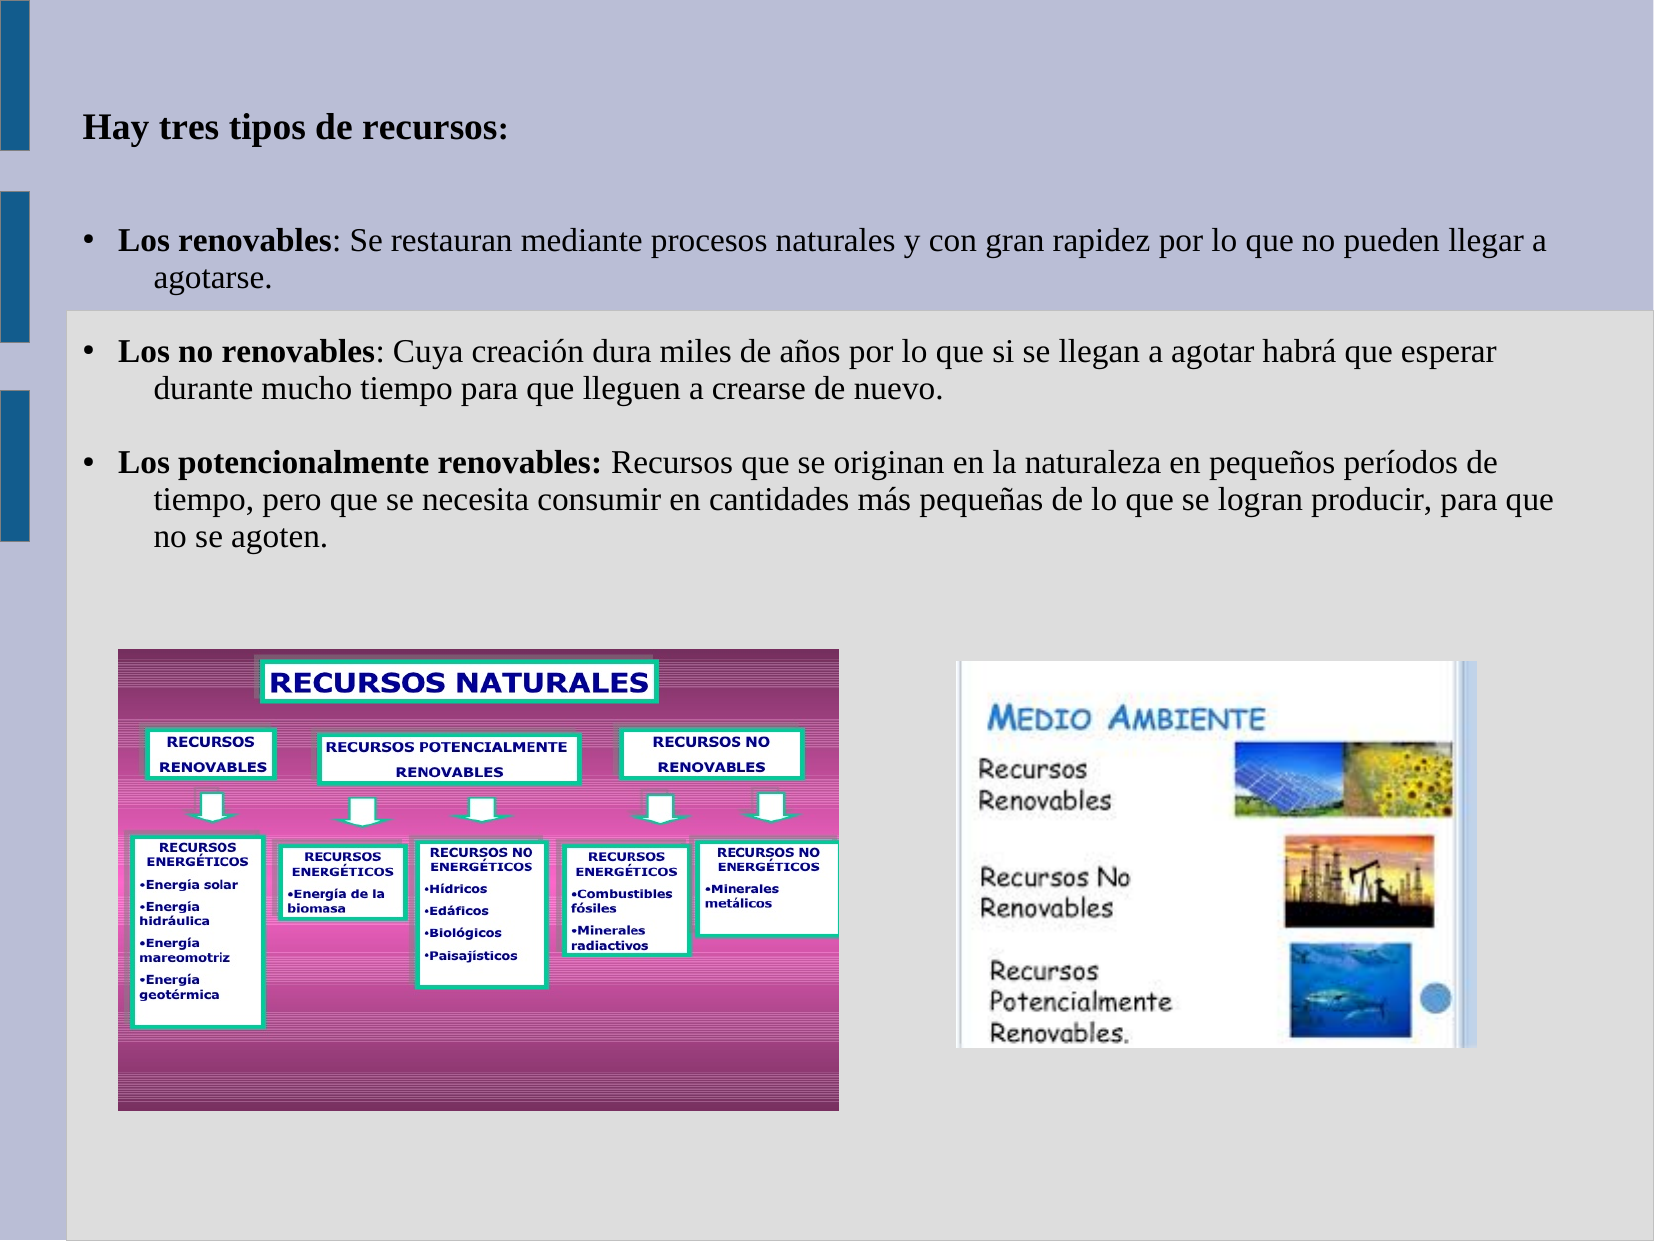

# Hay tres tipos de recursos:
Los renovables: Se restauran mediante procesos naturales y con gran rapidez por lo que no pueden llegar a agotarse.
Los no renovables: Cuya creación dura miles de años por lo que si se llegan a agotar habrá que esperar durante mucho tiempo para que lleguen a crearse de nuevo.
Los potencionalmente renovables: Recursos que se originan en la naturaleza en pequeños períodos de tiempo, pero que se necesita consumir en cantidades más pequeñas de lo que se logran producir, para que no se agoten.